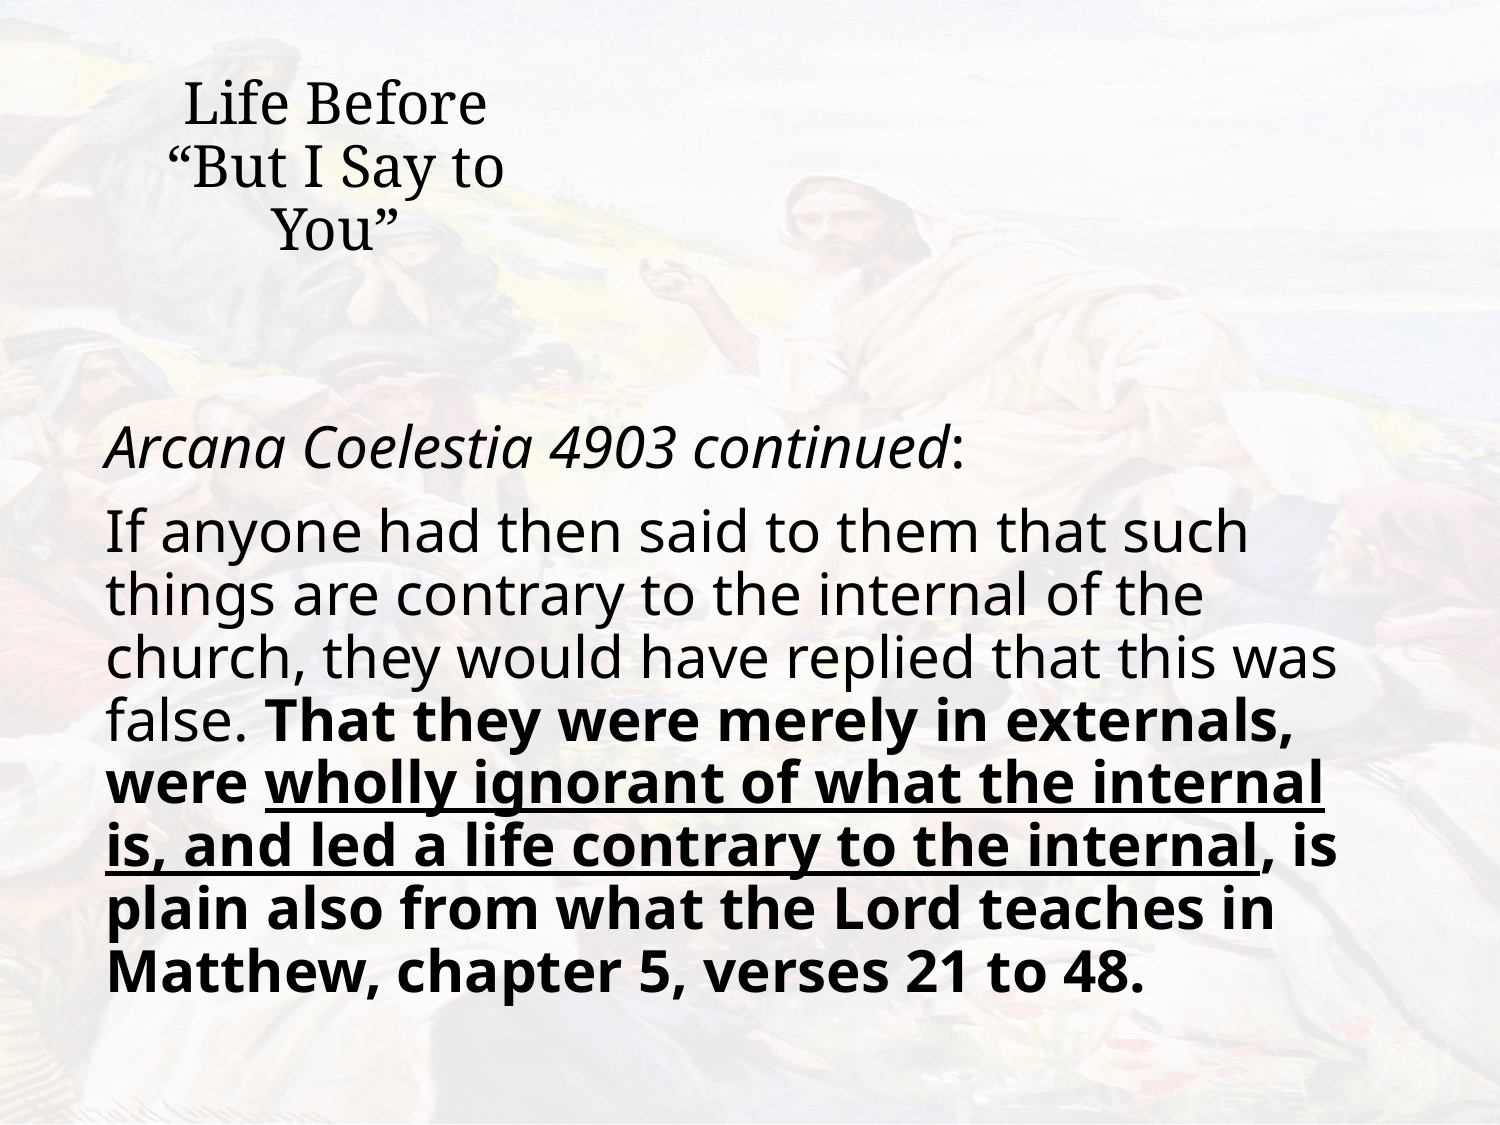

# Life Before “But I Say to You”
Arcana Coelestia 4903 continued:
If anyone had then said to them that such things are contrary to the internal of the church, they would have replied that this was false. That they were merely in externals, were wholly ignorant of what the internal is, and led a life contrary to the internal, is plain also from what the Lord teaches in Matthew, chapter 5, verses 21 to 48.